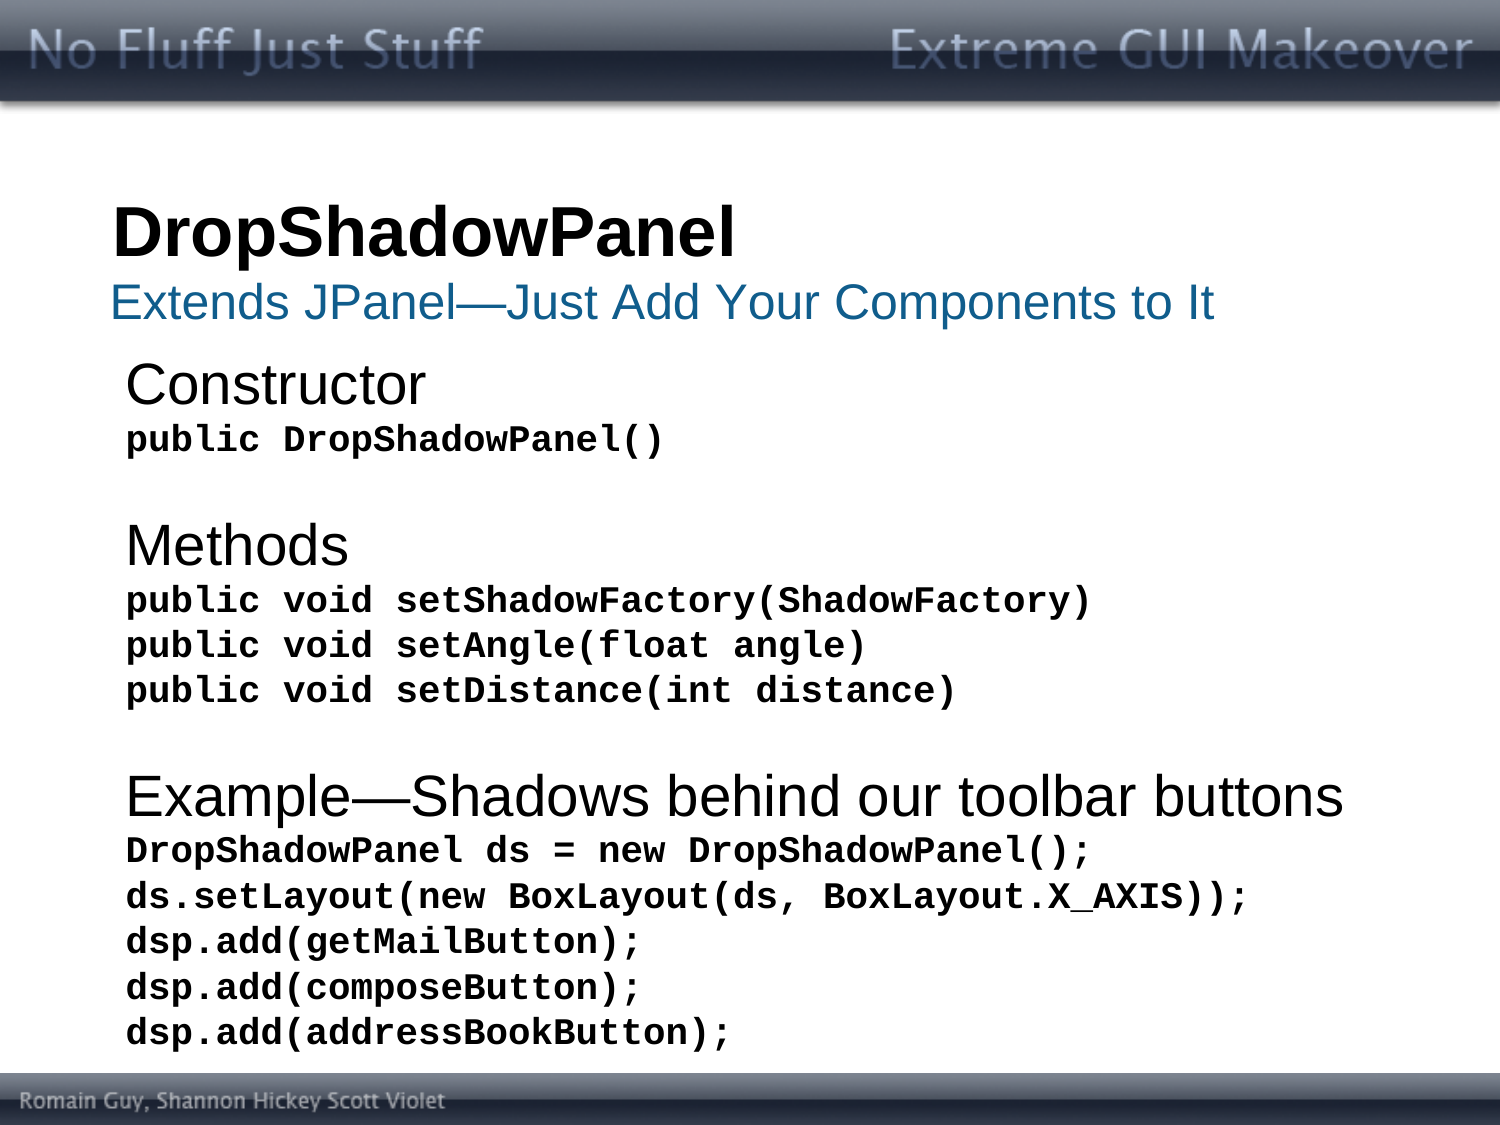

# DropShadowPanel
Extends JPanel—Just Add Your Components to It
Constructor
public DropShadowPanel()
Methods
public void setShadowFactory(ShadowFactory)
public void setAngle(float angle)
public void setDistance(int distance)
Example—Shadows behind our toolbar buttons
DropShadowPanel ds = new DropShadowPanel();
ds.setLayout(new BoxLayout(ds, BoxLayout.X_AXIS));
dsp.add(getMailButton);
dsp.add(composeButton);
dsp.add(addressBookButton);